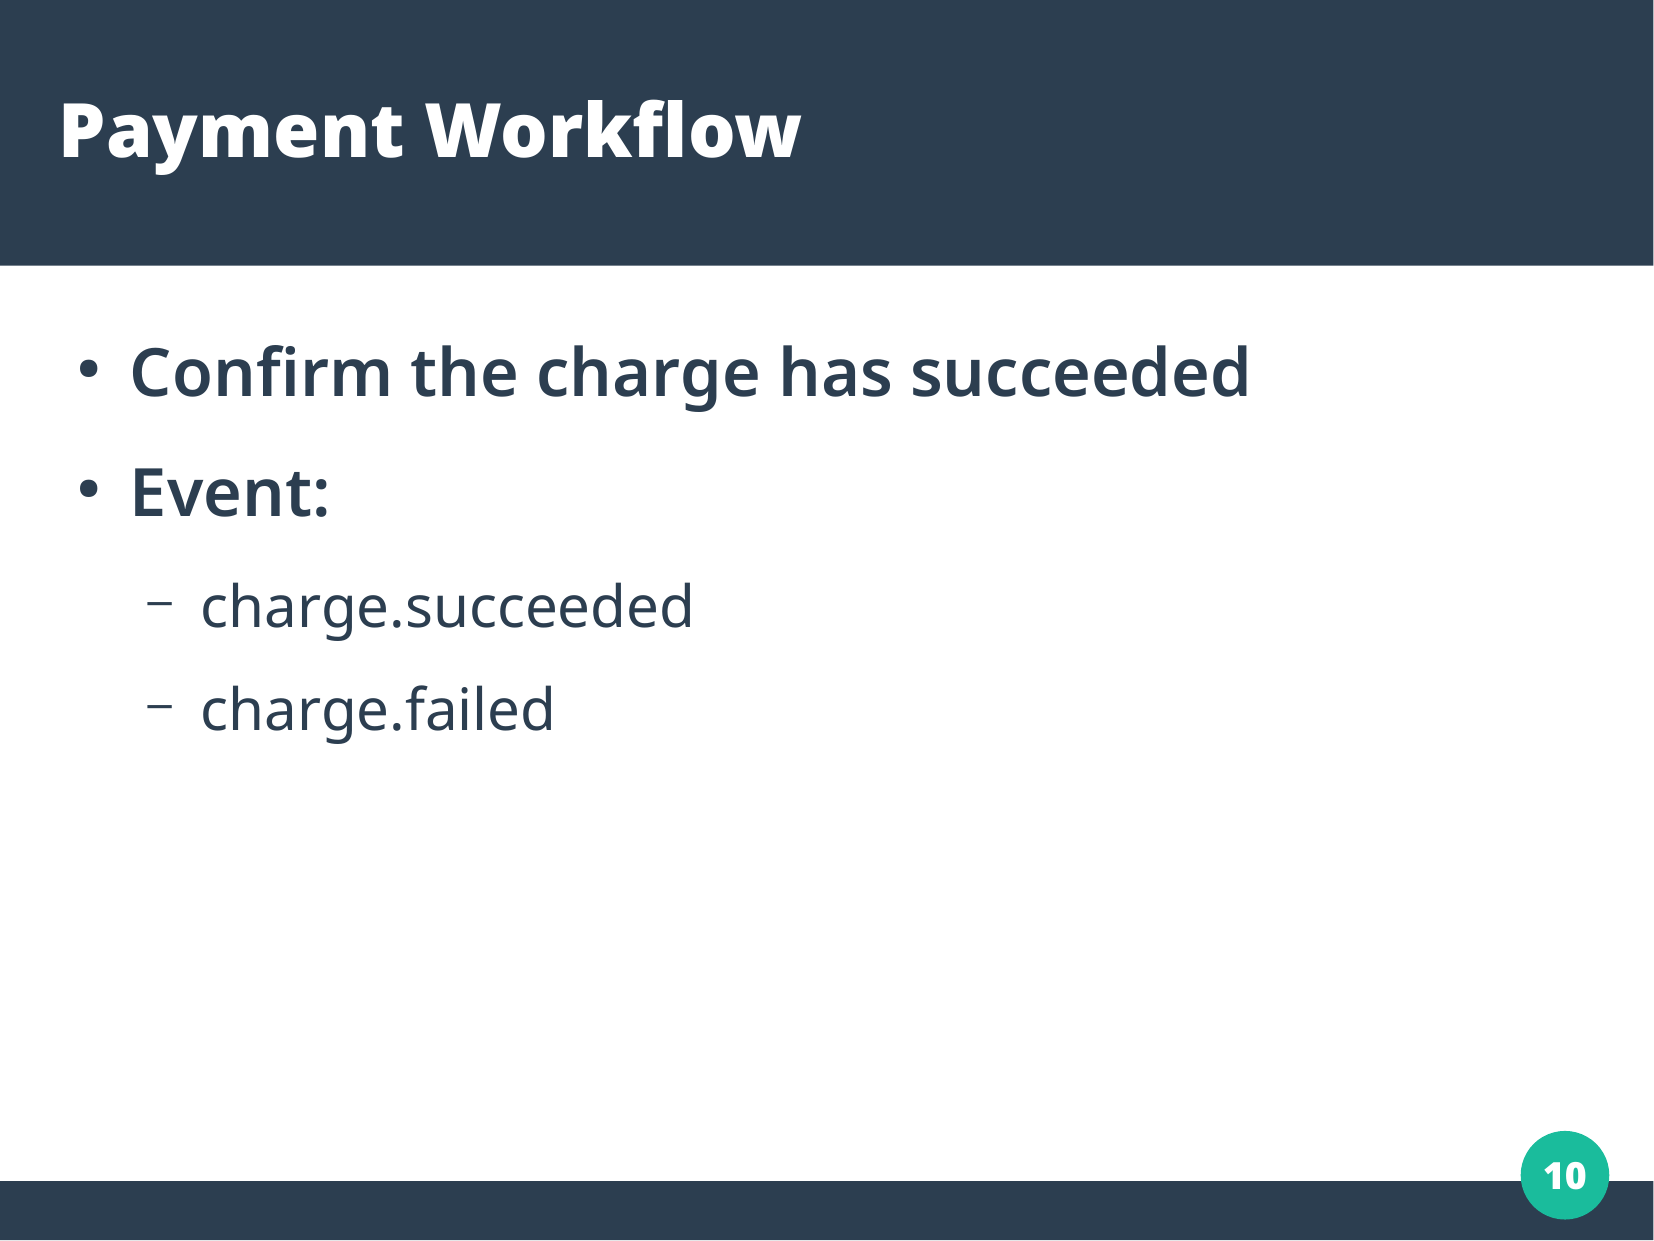

# Payment Workflow
Confirm the charge has succeeded
Event:
charge.succeeded
charge.failed
10